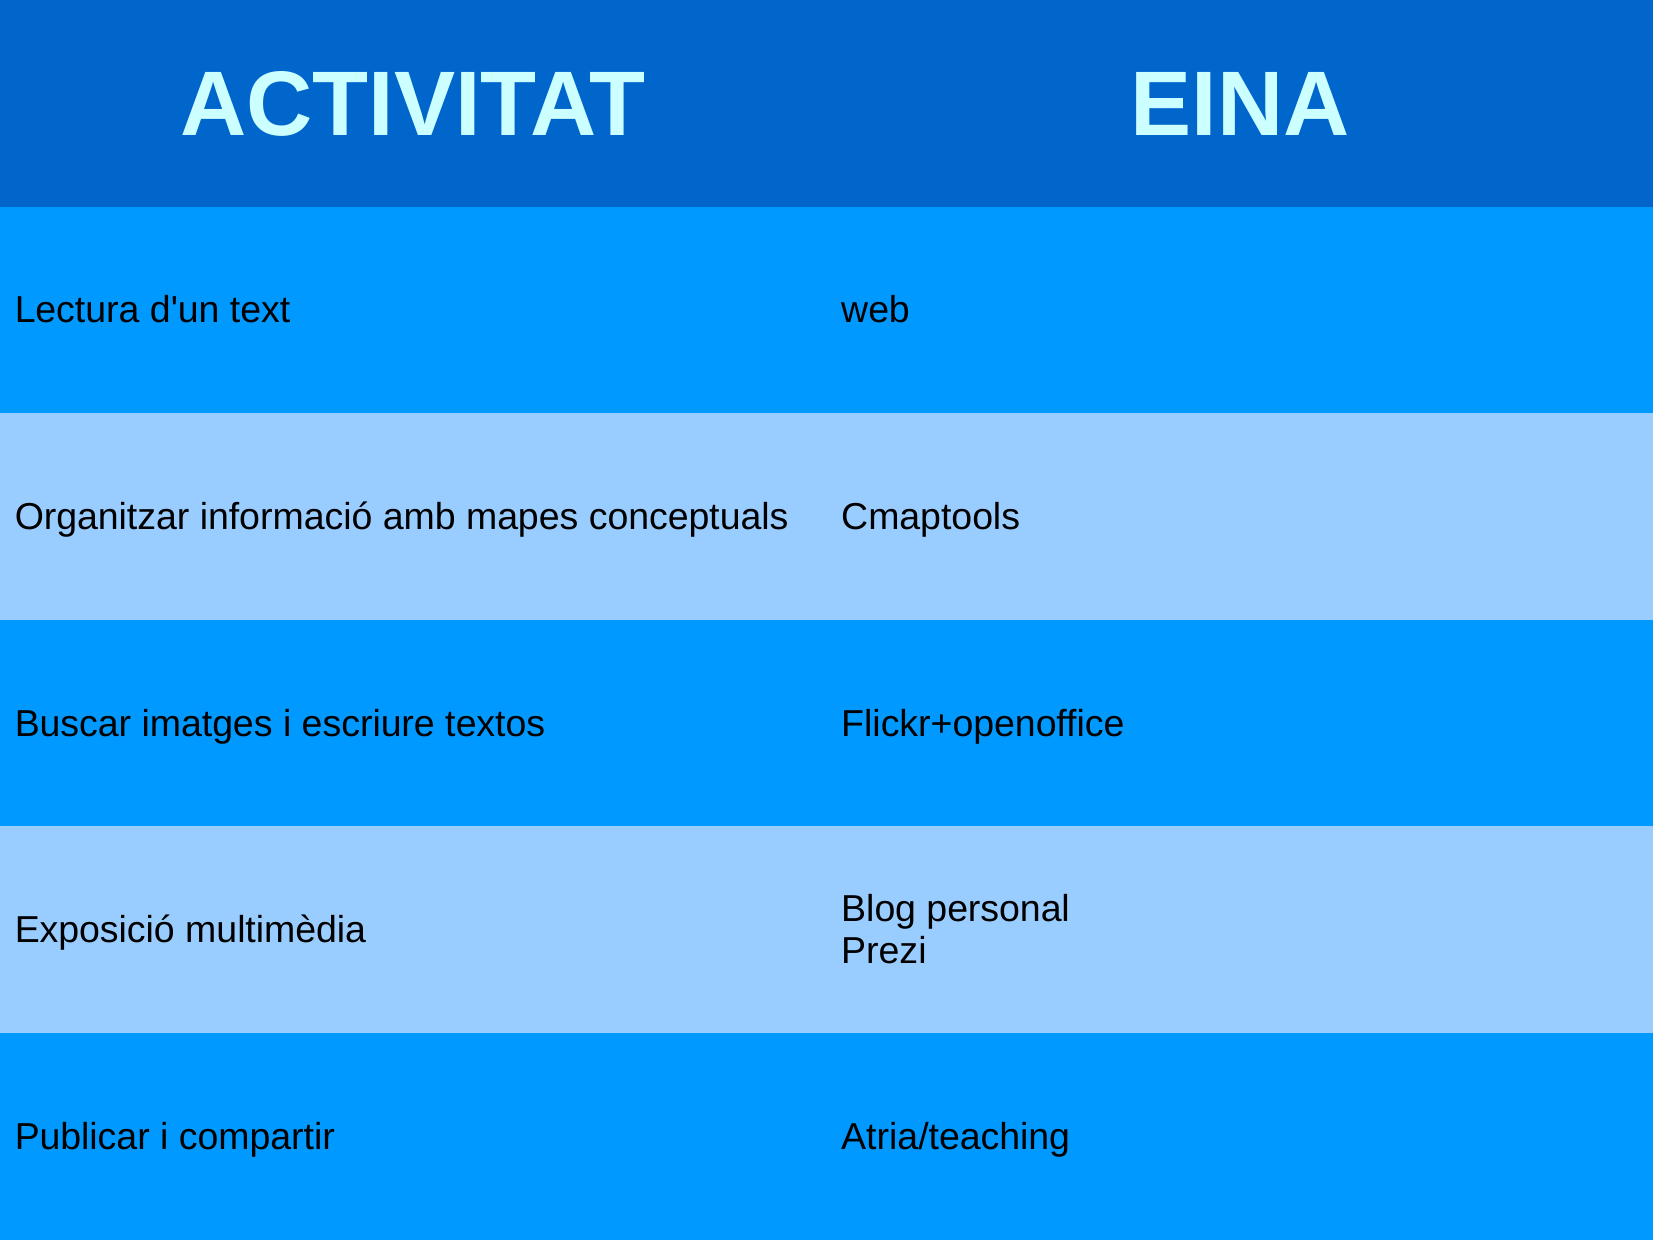

| ACTIVITAT | EINA |
| --- | --- |
| Lectura d'un text | web |
| Organitzar informació amb mapes conceptuals | Cmaptools |
| Buscar imatges i escriure textos | Flickr+openoffice |
| Exposició multimèdia | Blog personal Prezi |
| Publicar i compartir | Atria/teaching |